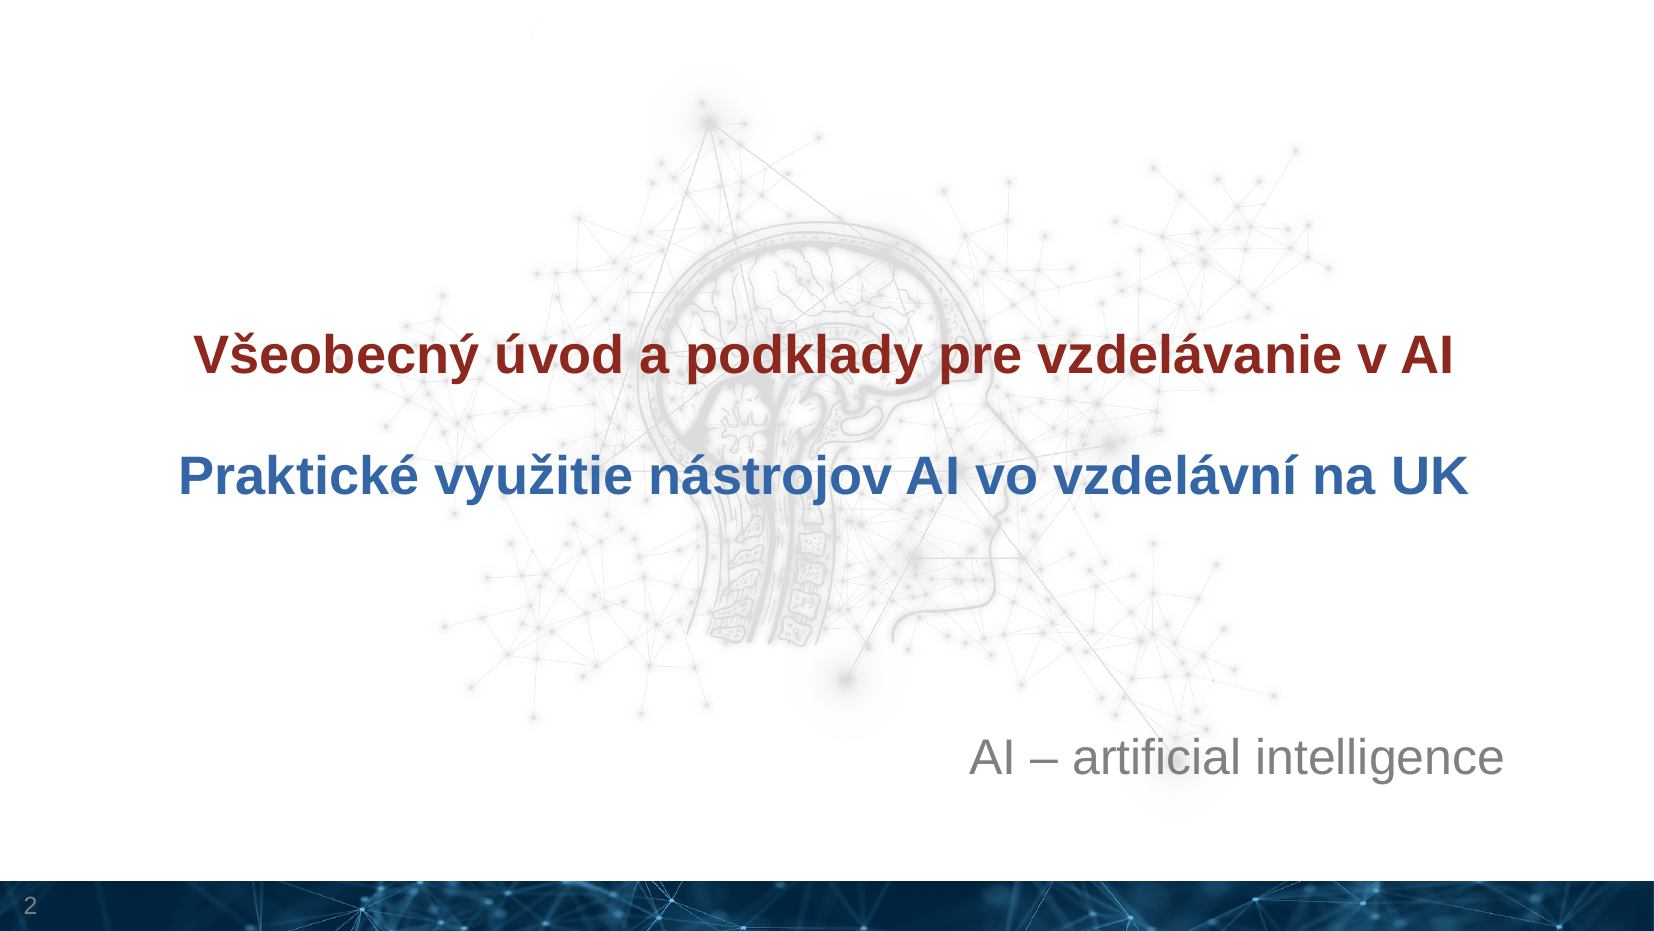

# Všeobecný úvod a podklady pre vzdelávanie v AI Praktické využitie nástrojov AI vo vzdelávní na UK AI – artificial intelligence